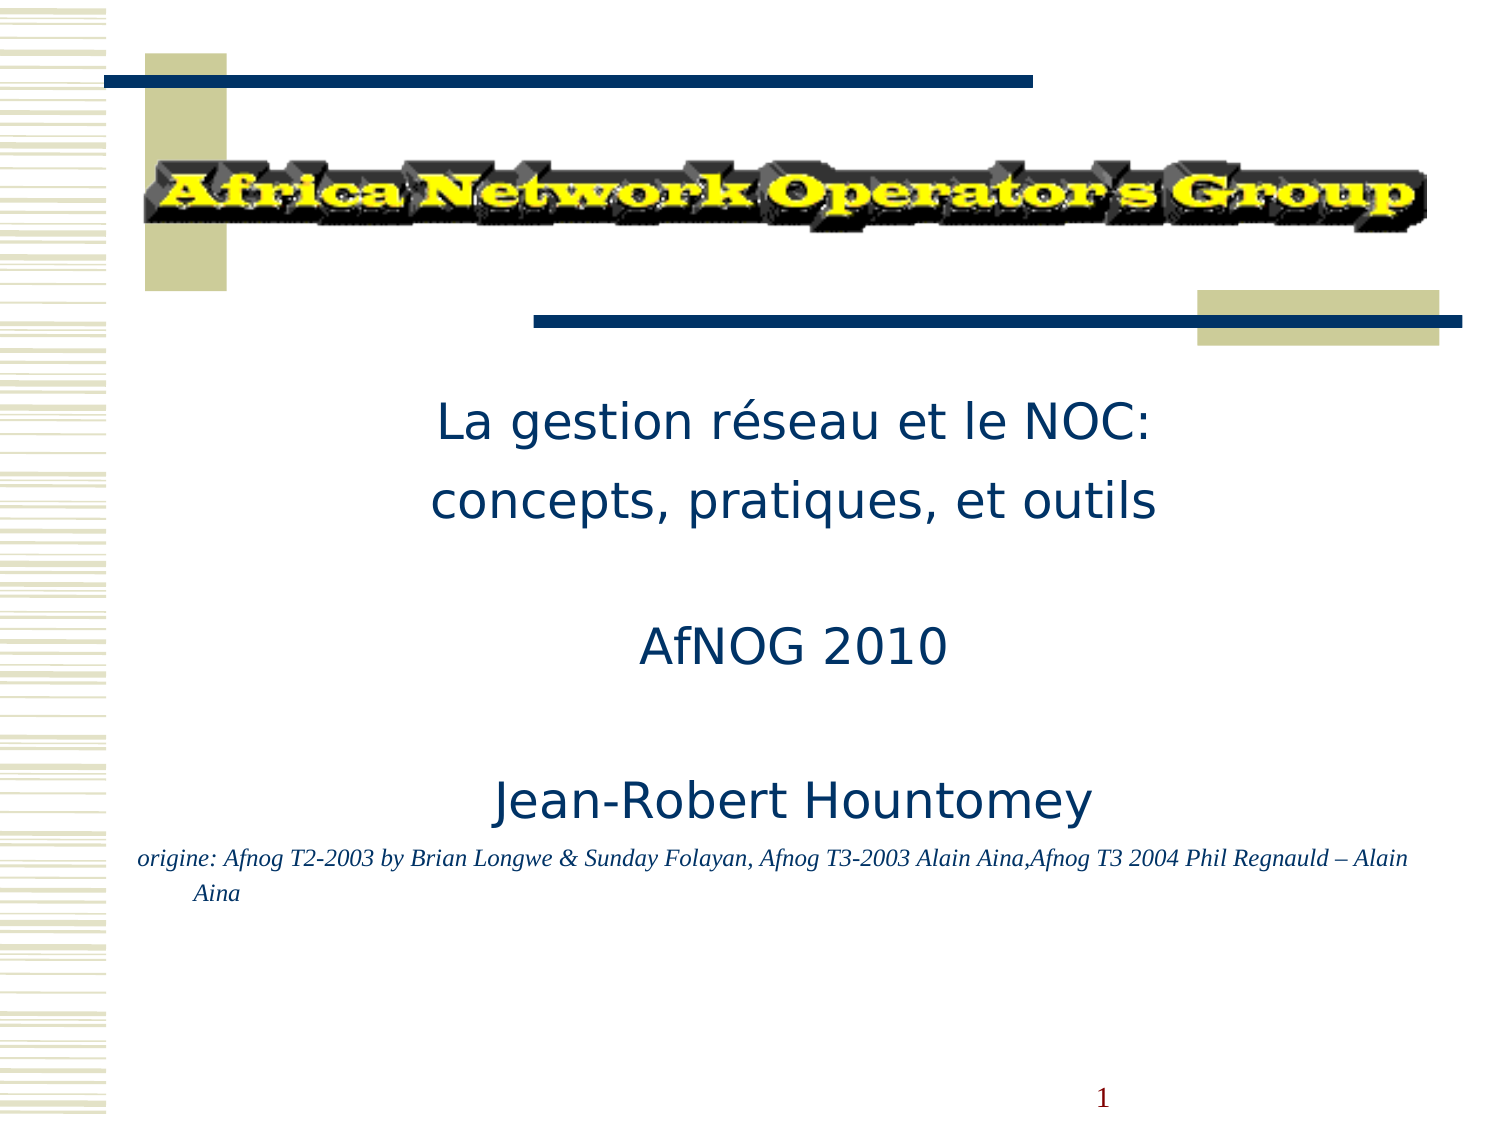

#
La gestion réseau et le NOC:
concepts, pratiques, et outils
AfNOG 2010
Jean-Robert Hountomey
origine: Afnog T2-2003 by Brian Longwe & Sunday Folayan, Afnog T3-2003 Alain Aina,Afnog T3 2004 Phil Regnauld – Alain Aina